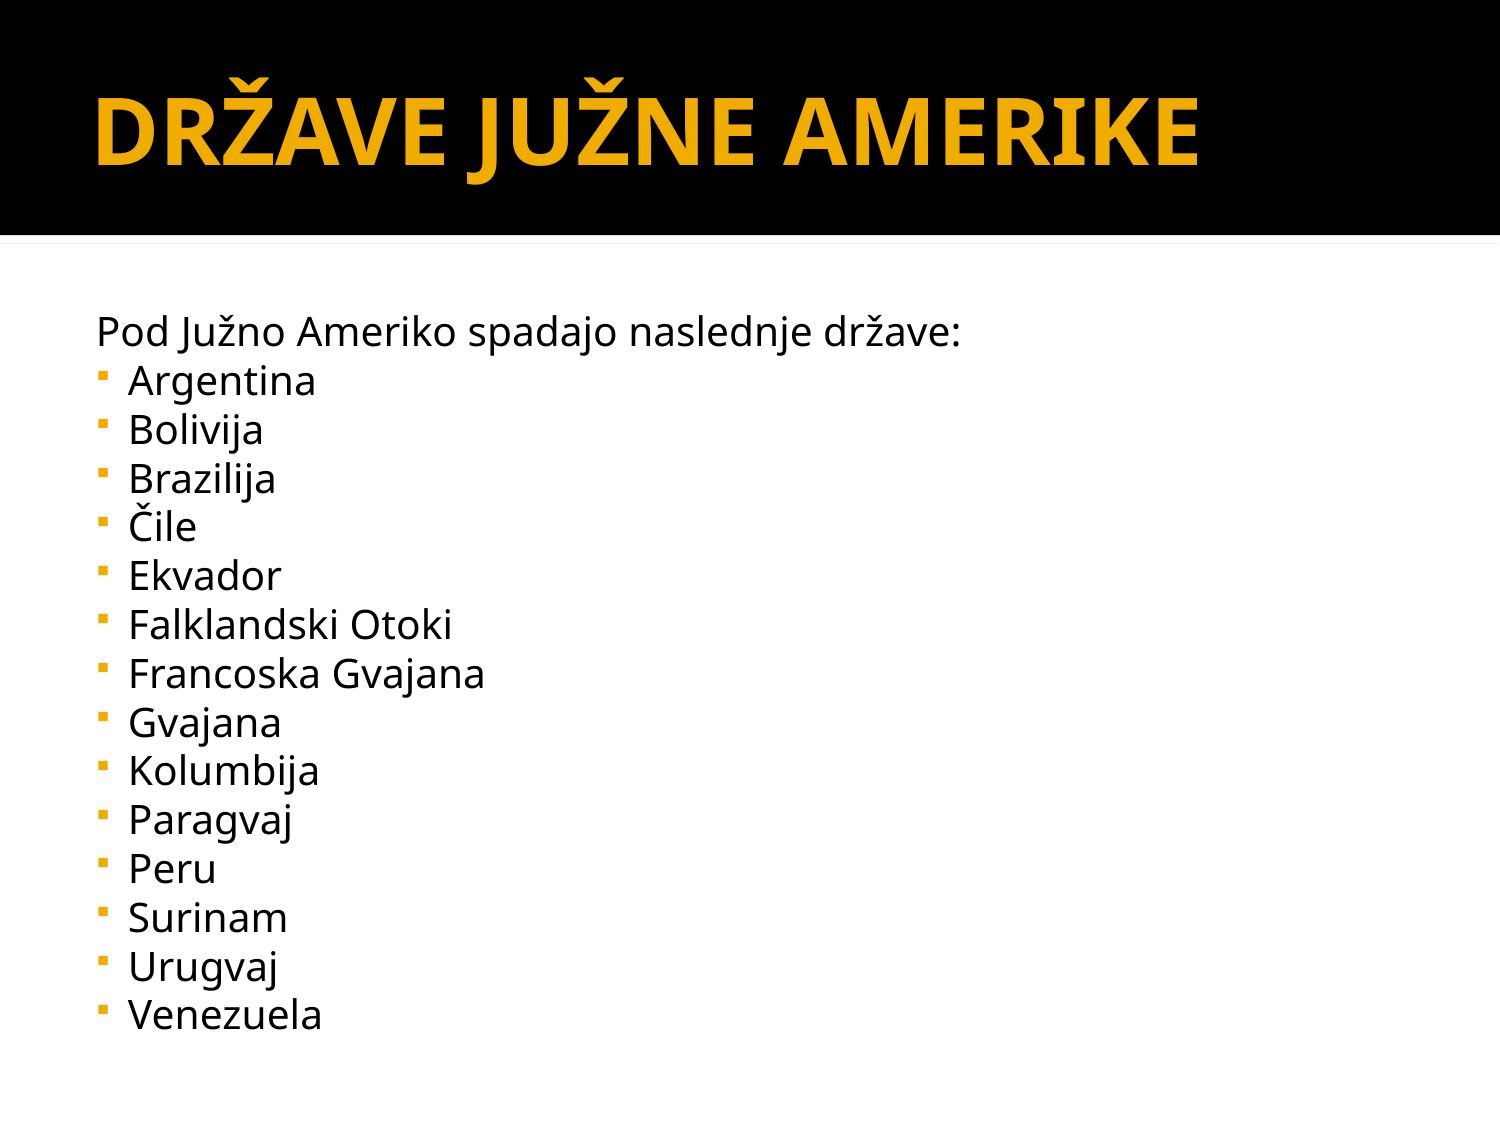

# DRŽAVE JUŽNE AMERIKE
Pod Južno Ameriko spadajo naslednje države:
Argentina
Bolivija
Brazilija
Čile
Ekvador
Falklandski Otoki
Francoska Gvajana
Gvajana
Kolumbija
Paragvaj
Peru
Surinam
Urugvaj
Venezuela